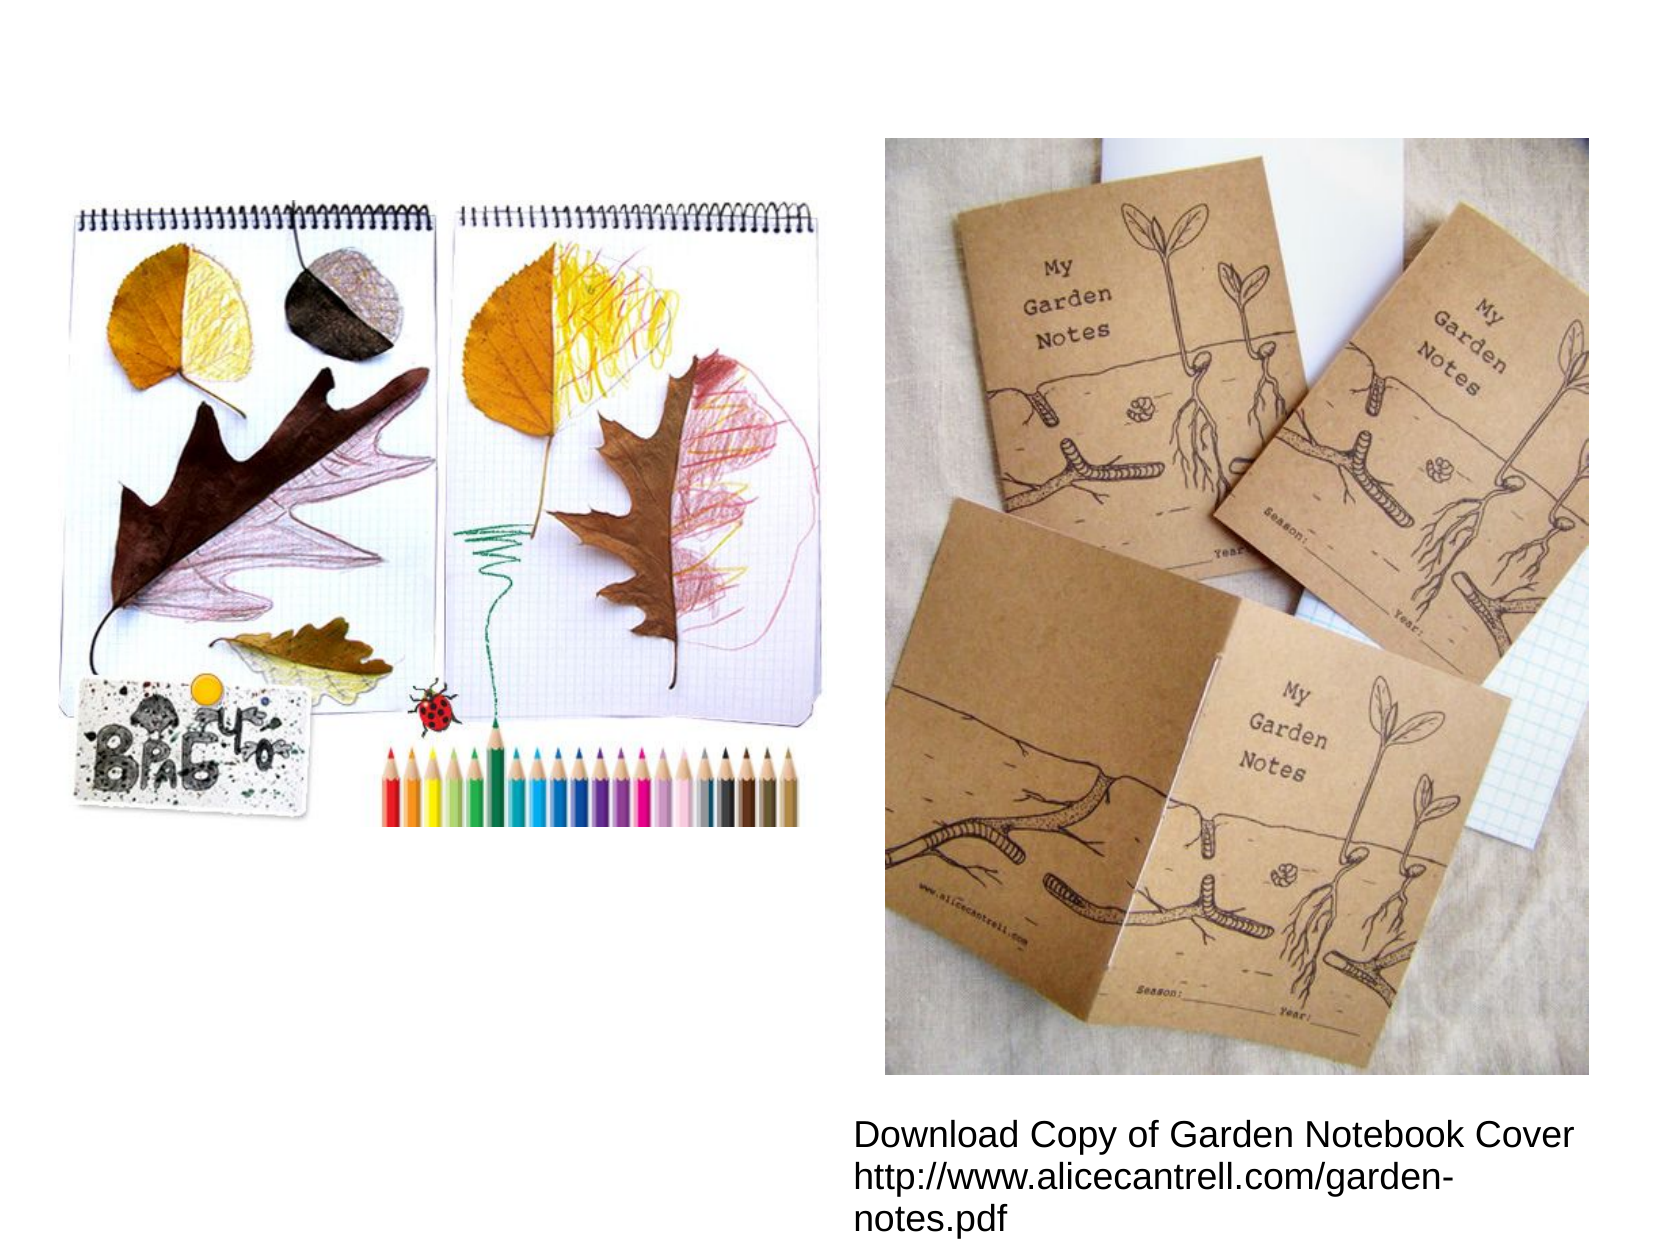

Download Copy of Garden Notebook Cover
http://www.alicecantrell.com/garden-notes.pdf